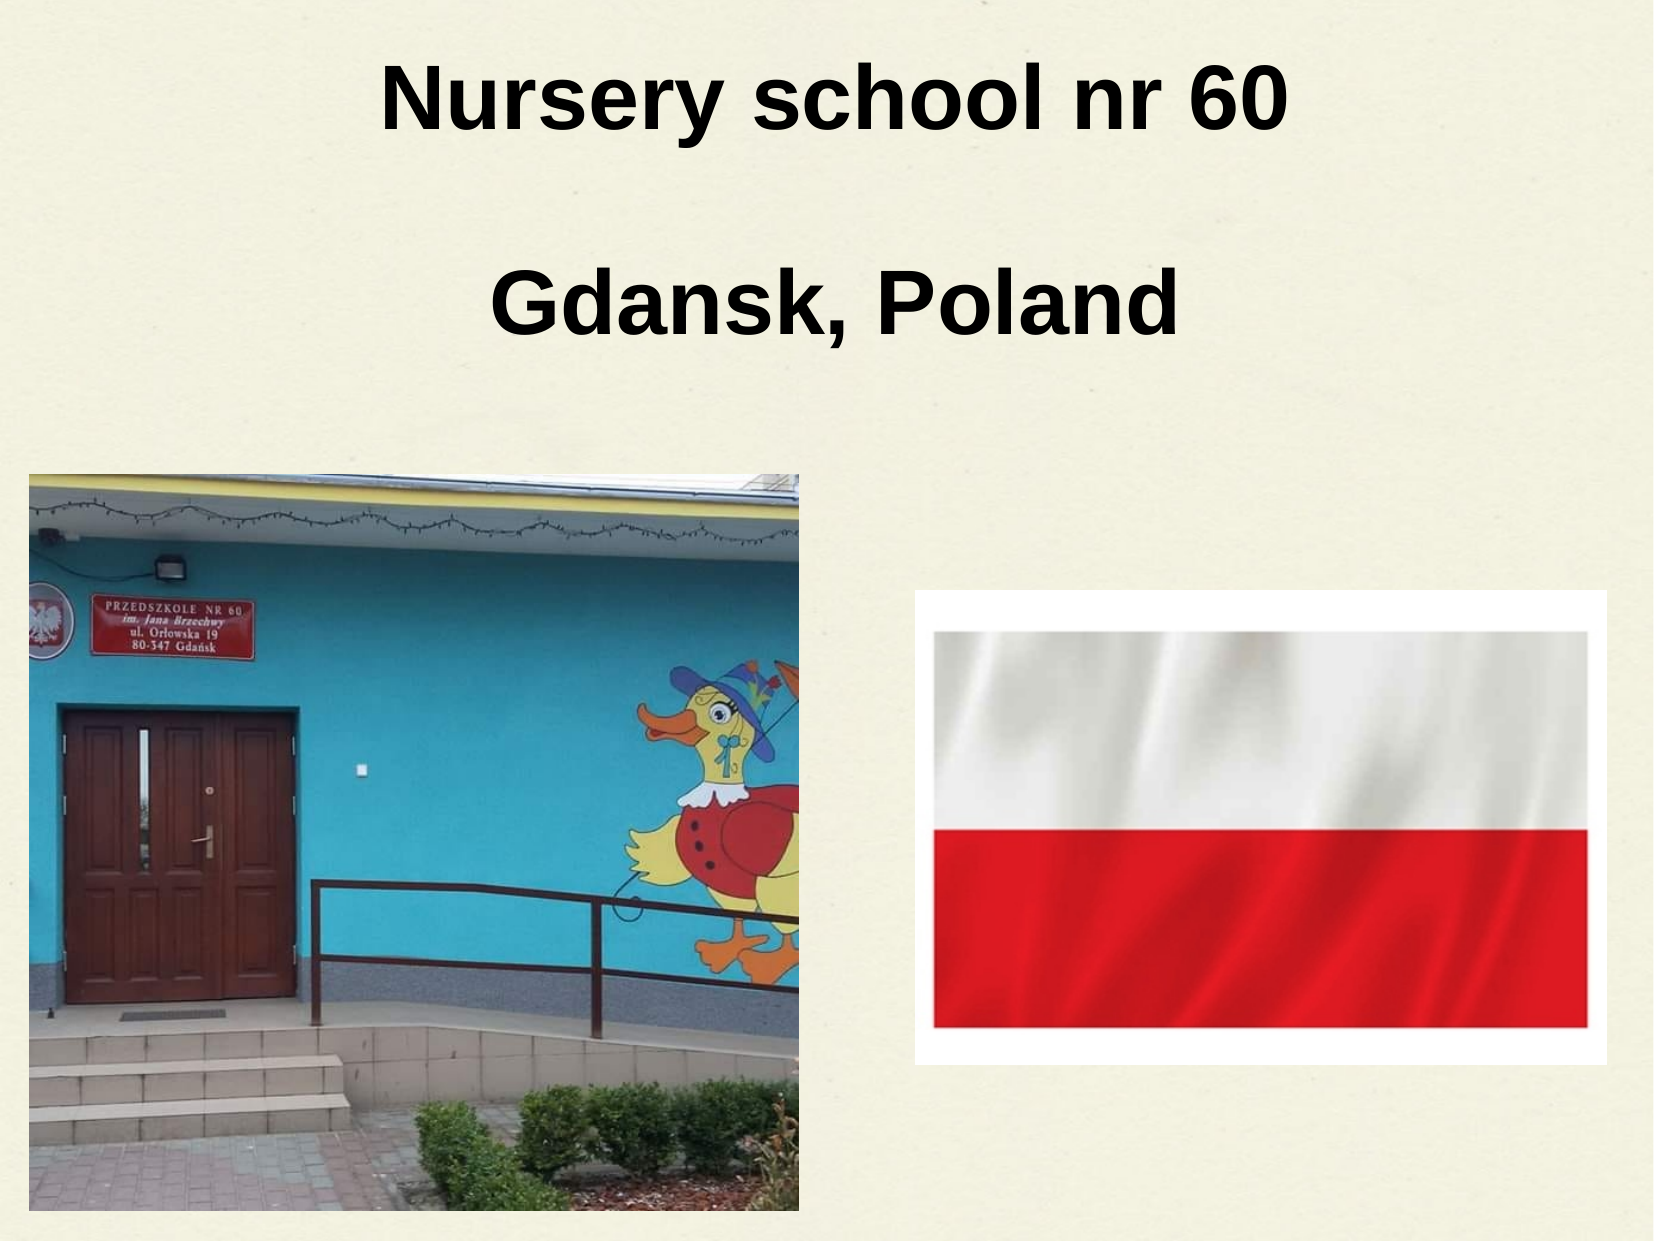

# Nursery school nr 60 Gdansk, Poland